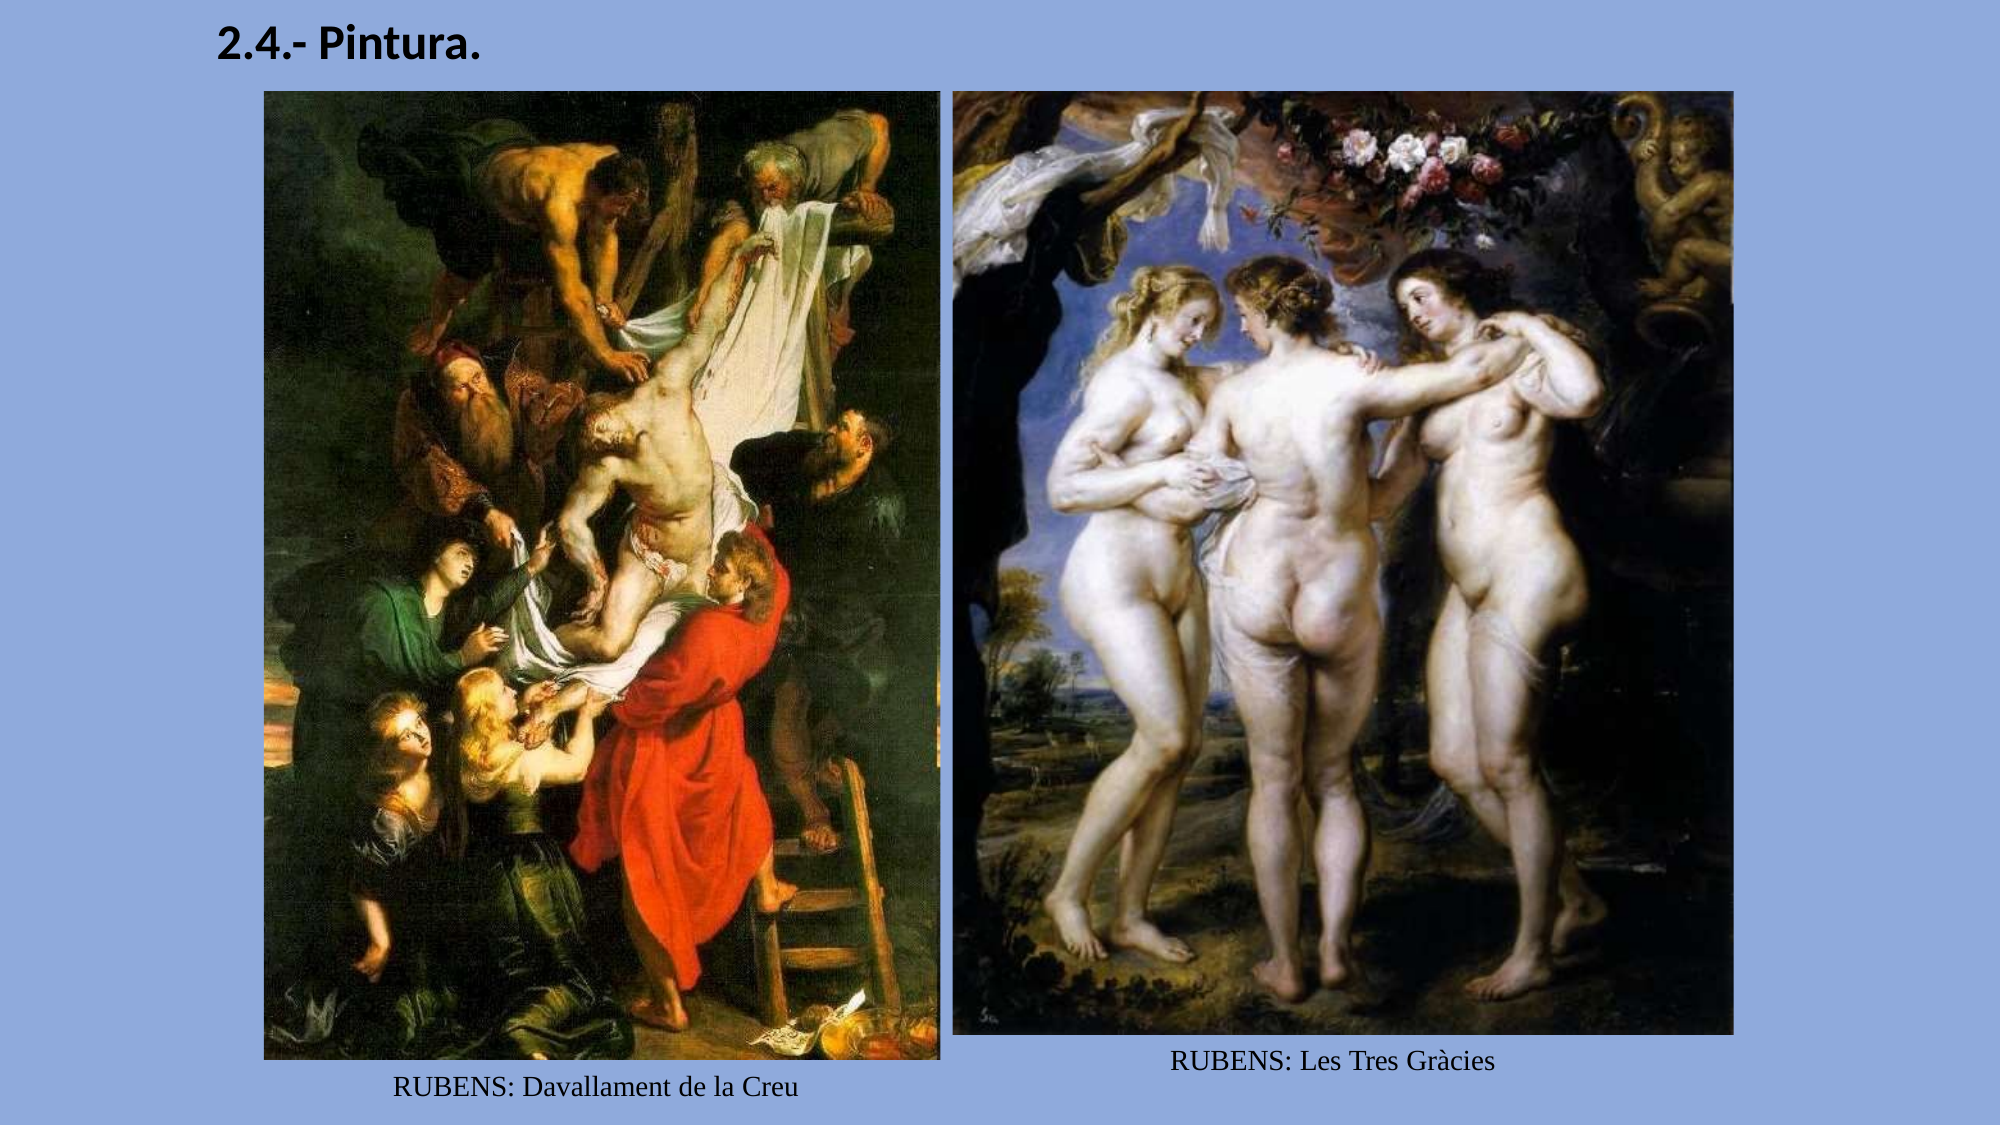

2.4.- Pintura.
# 4.4.- Pintura.
RUBENS: Les Tres Gràcies
RUBENS: Davallament de la Creu